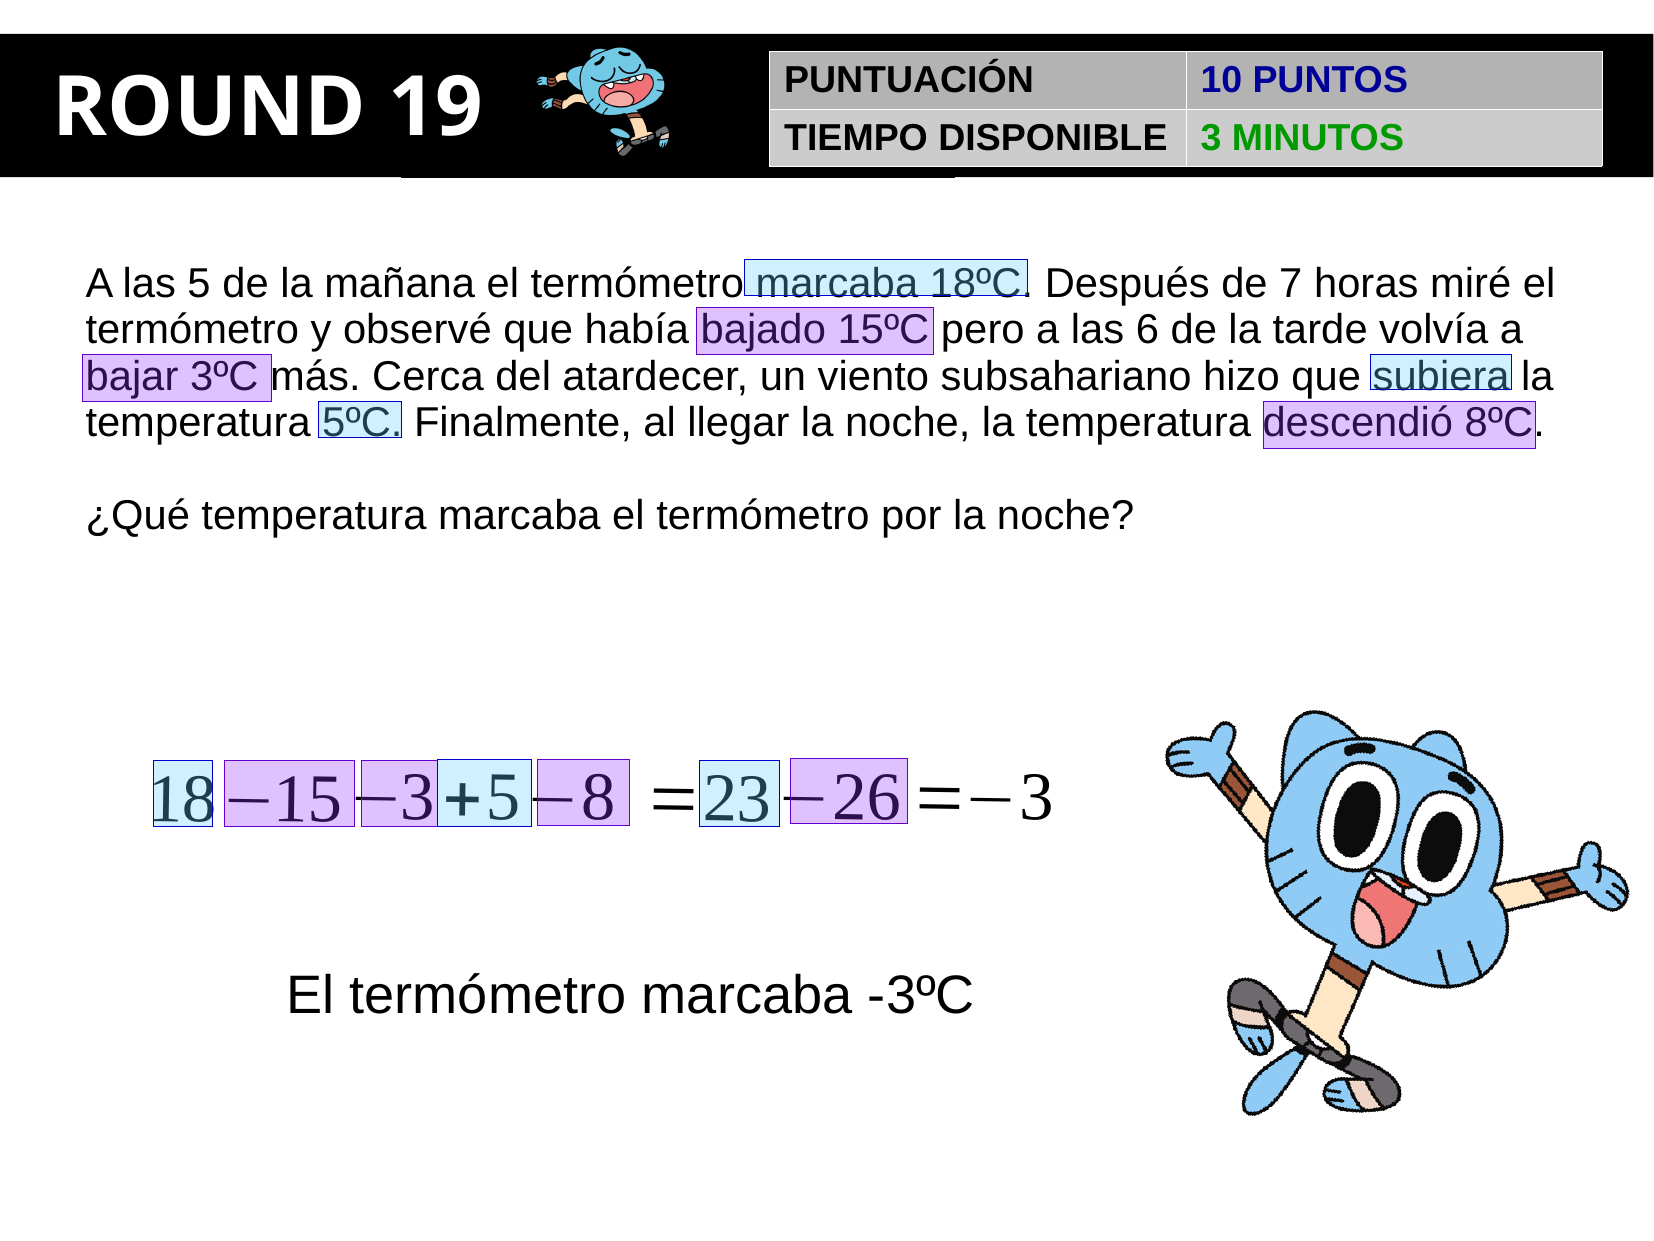

#
ROUND 19
| PUNTUACIÓN | 10 PUNTOS |
| --- | --- |
| TIEMPO DISPONIBLE | 3 MINUTOS |
A las 5 de la mañana el termómetro marcaba 18ºC. Después de 7 horas miré el
termómetro y observé que había bajado 15ºC pero a las 6 de la tarde volvía a bajar 3ºC más. Cerca del atardecer, un viento subsahariano hizo que subiera la temperatura 5ºC. Finalmente, al llegar la noche, la temperatura descendió 8ºC.
¿Qué temperatura marcaba el termómetro por la noche?
El termómetro marcaba -3ºC